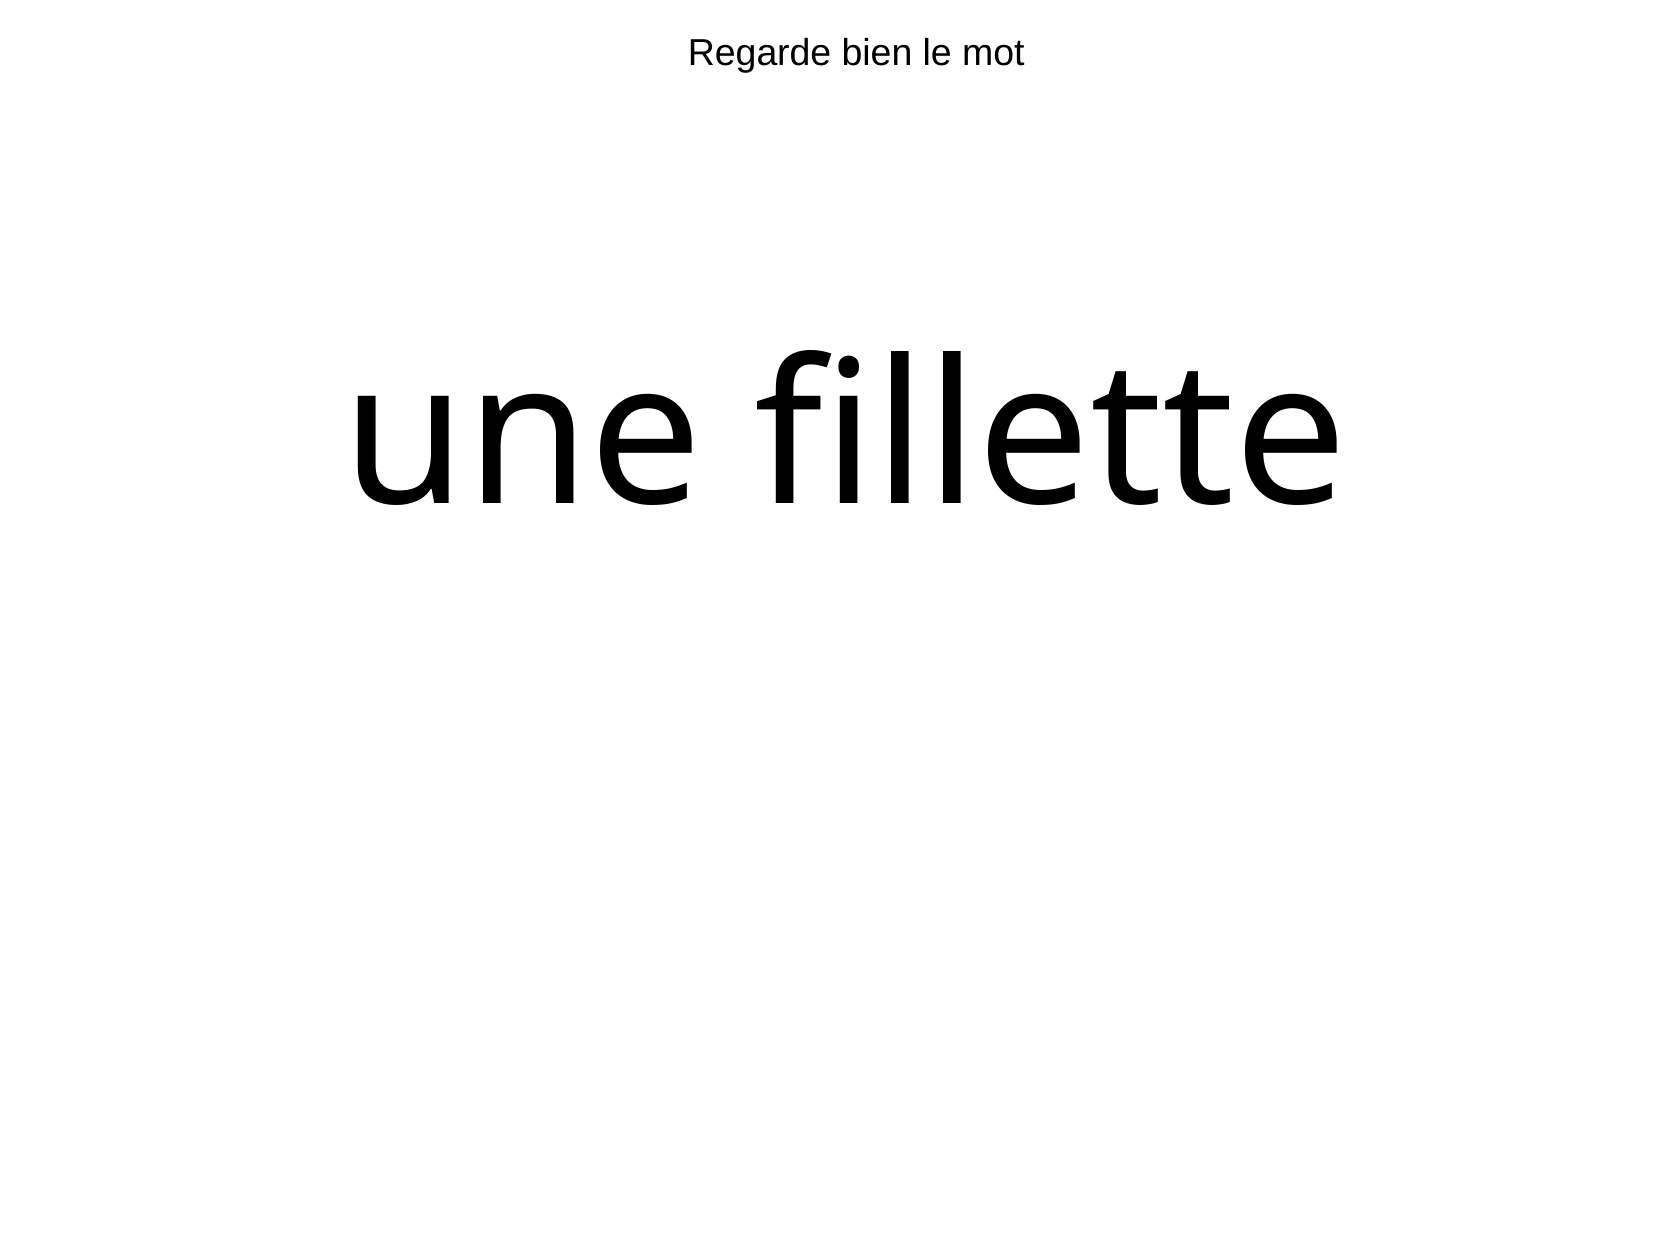

Regarde bien le mot
# une fillette